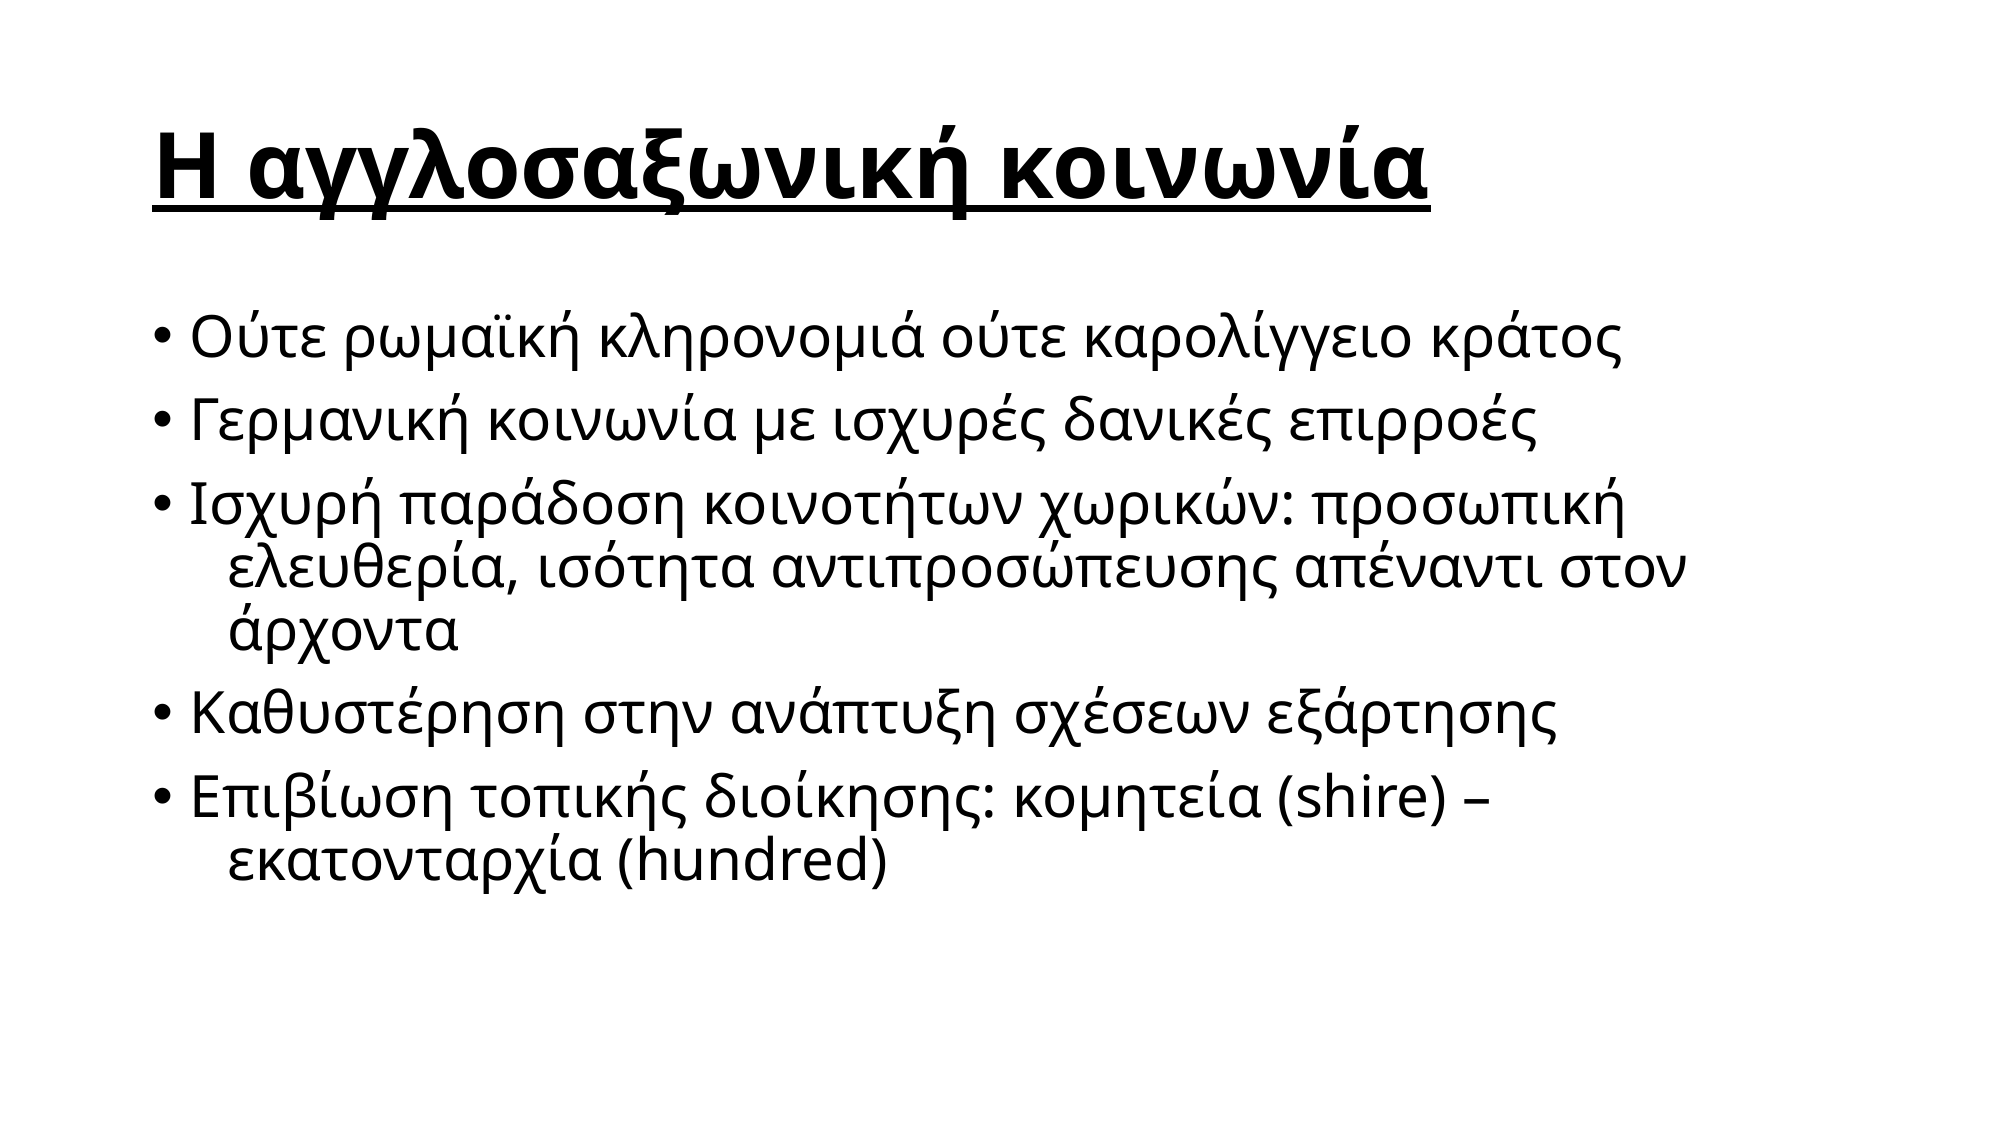

# Η αγγλοσαξωνική κοινωνία
Ούτε ρωμαϊκή κληρονομιά ούτε καρολίγγειο κράτος
Γερμανική κοινωνία με ισχυρές δανικές επιρροές
Ισχυρή παράδοση κοινοτήτων χωρικών: προσωπική ελευθερία, ισότητα αντιπροσώπευσης απέναντι στον άρχοντα
Καθυστέρηση στην ανάπτυξη σχέσεων εξάρτησης
Επιβίωση τοπικής διοίκησης: κομητεία (shire) – εκατονταρχία (hundred)